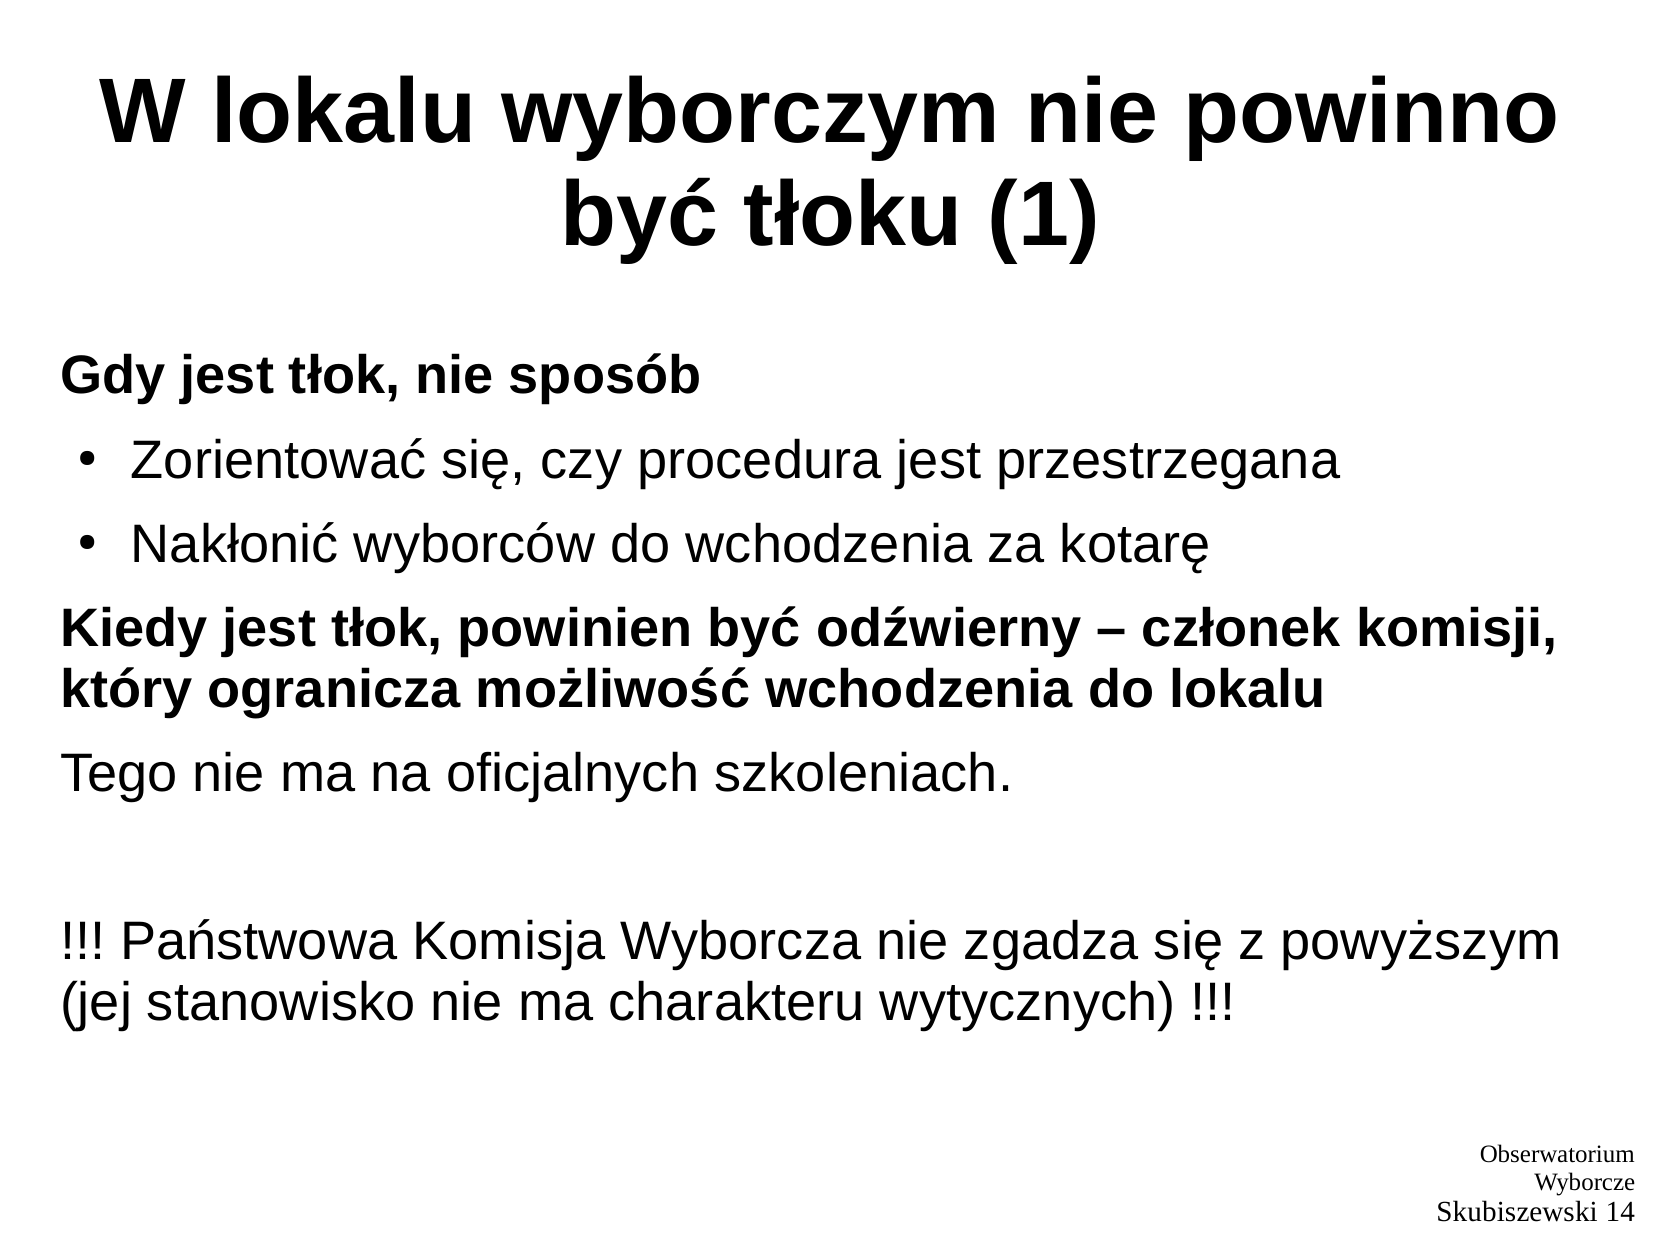

# W lokalu wyborczym nie powinno być tłoku (1)
Gdy jest tłok, nie sposób
Zorientować się, czy procedura jest przestrzegana
Nakłonić wyborców do wchodzenia za kotarę
Kiedy jest tłok, powinien być odźwierny – członek komisji, który ogranicza możliwość wchodzenia do lokalu
Tego nie ma na oficjalnych szkoleniach.
!!! Państwowa Komisja Wyborcza nie zgadza się z powyższym (jej stanowisko nie ma charakteru wytycznych) !!!
14